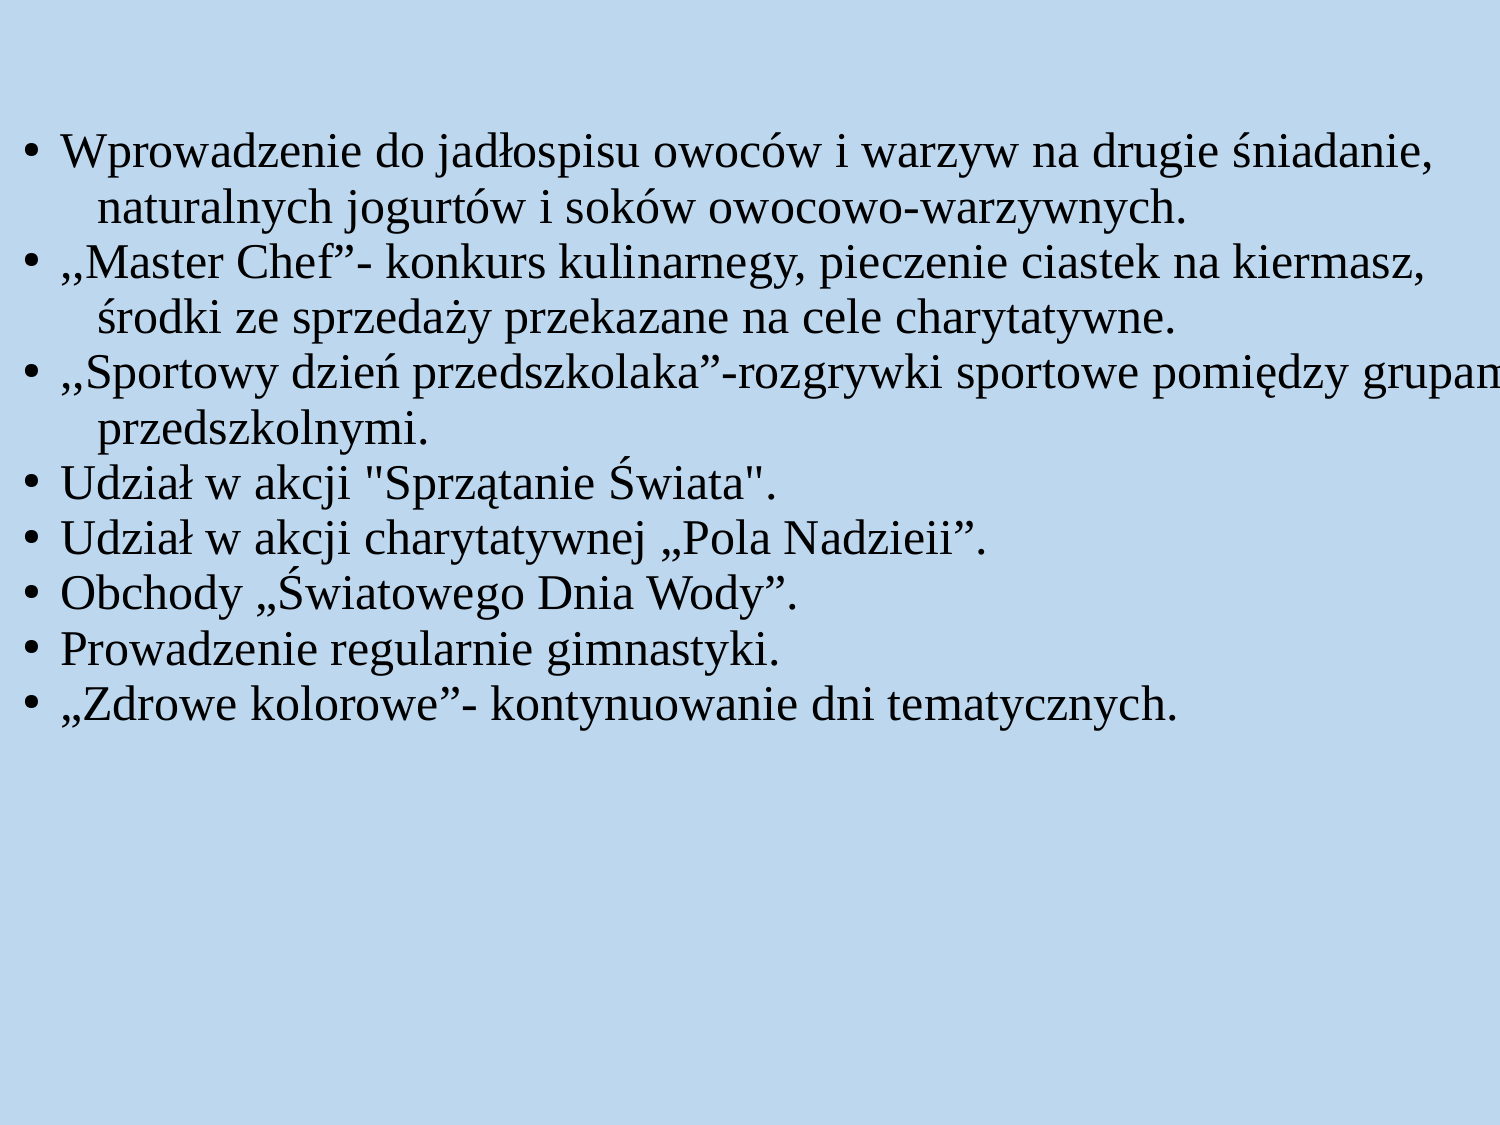

# Organizacja urodzin oraz przedszkolnych uroczystości wyłącznie ze zdrowym poczęstunkiem( chrupki kukurydziane, ciastka zbożowe, owoce, warzywa, własnoręcznie wykonywane galaretki).
Wprowadzenie do jadłospisu owoców i warzyw na drugie śniadanie, naturalnych jogurtów i soków owocowo-warzywnych.
,,Master Chef”- konkurs kulinarnegy, pieczenie ciastek na kiermasz, środki ze sprzedaży przekazane na cele charytatywne.
,,Sportowy dzień przedszkolaka”-rozgrywki sportowe pomiędzy grupami przedszkolnymi.
Udział w akcji "Sprzątanie Świata".
Udział w akcji charytatywnej „Pola Nadzieii”.
Obchody „Światowego Dnia Wody”.
Prowadzenie regularnie gimnastyki.
„Zdrowe kolorowe”- kontynuowanie dni tematycznych.